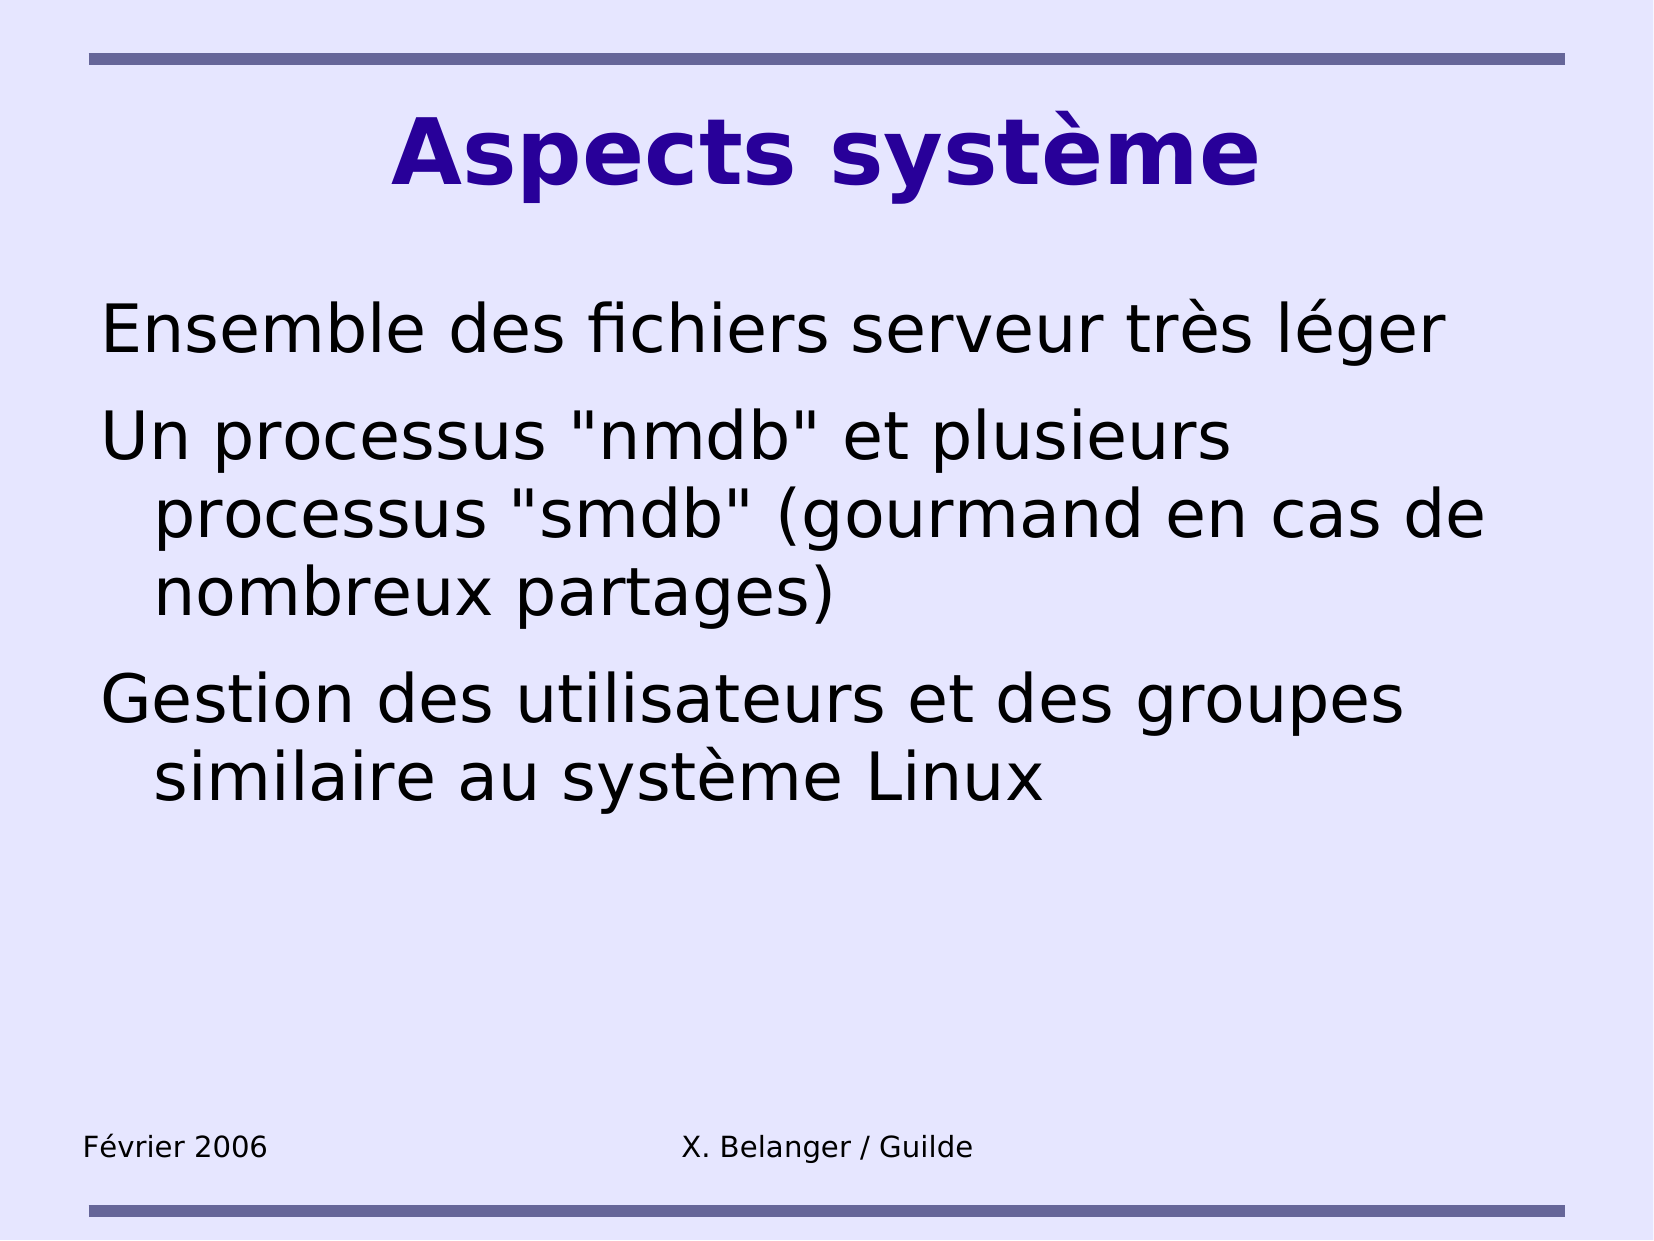

# Aspects système
Ensemble des fichiers serveur très léger
Un processus "nmdb" et plusieurs processus "smdb" (gourmand en cas de nombreux partages)
Gestion des utilisateurs et des groupes similaire au système Linux